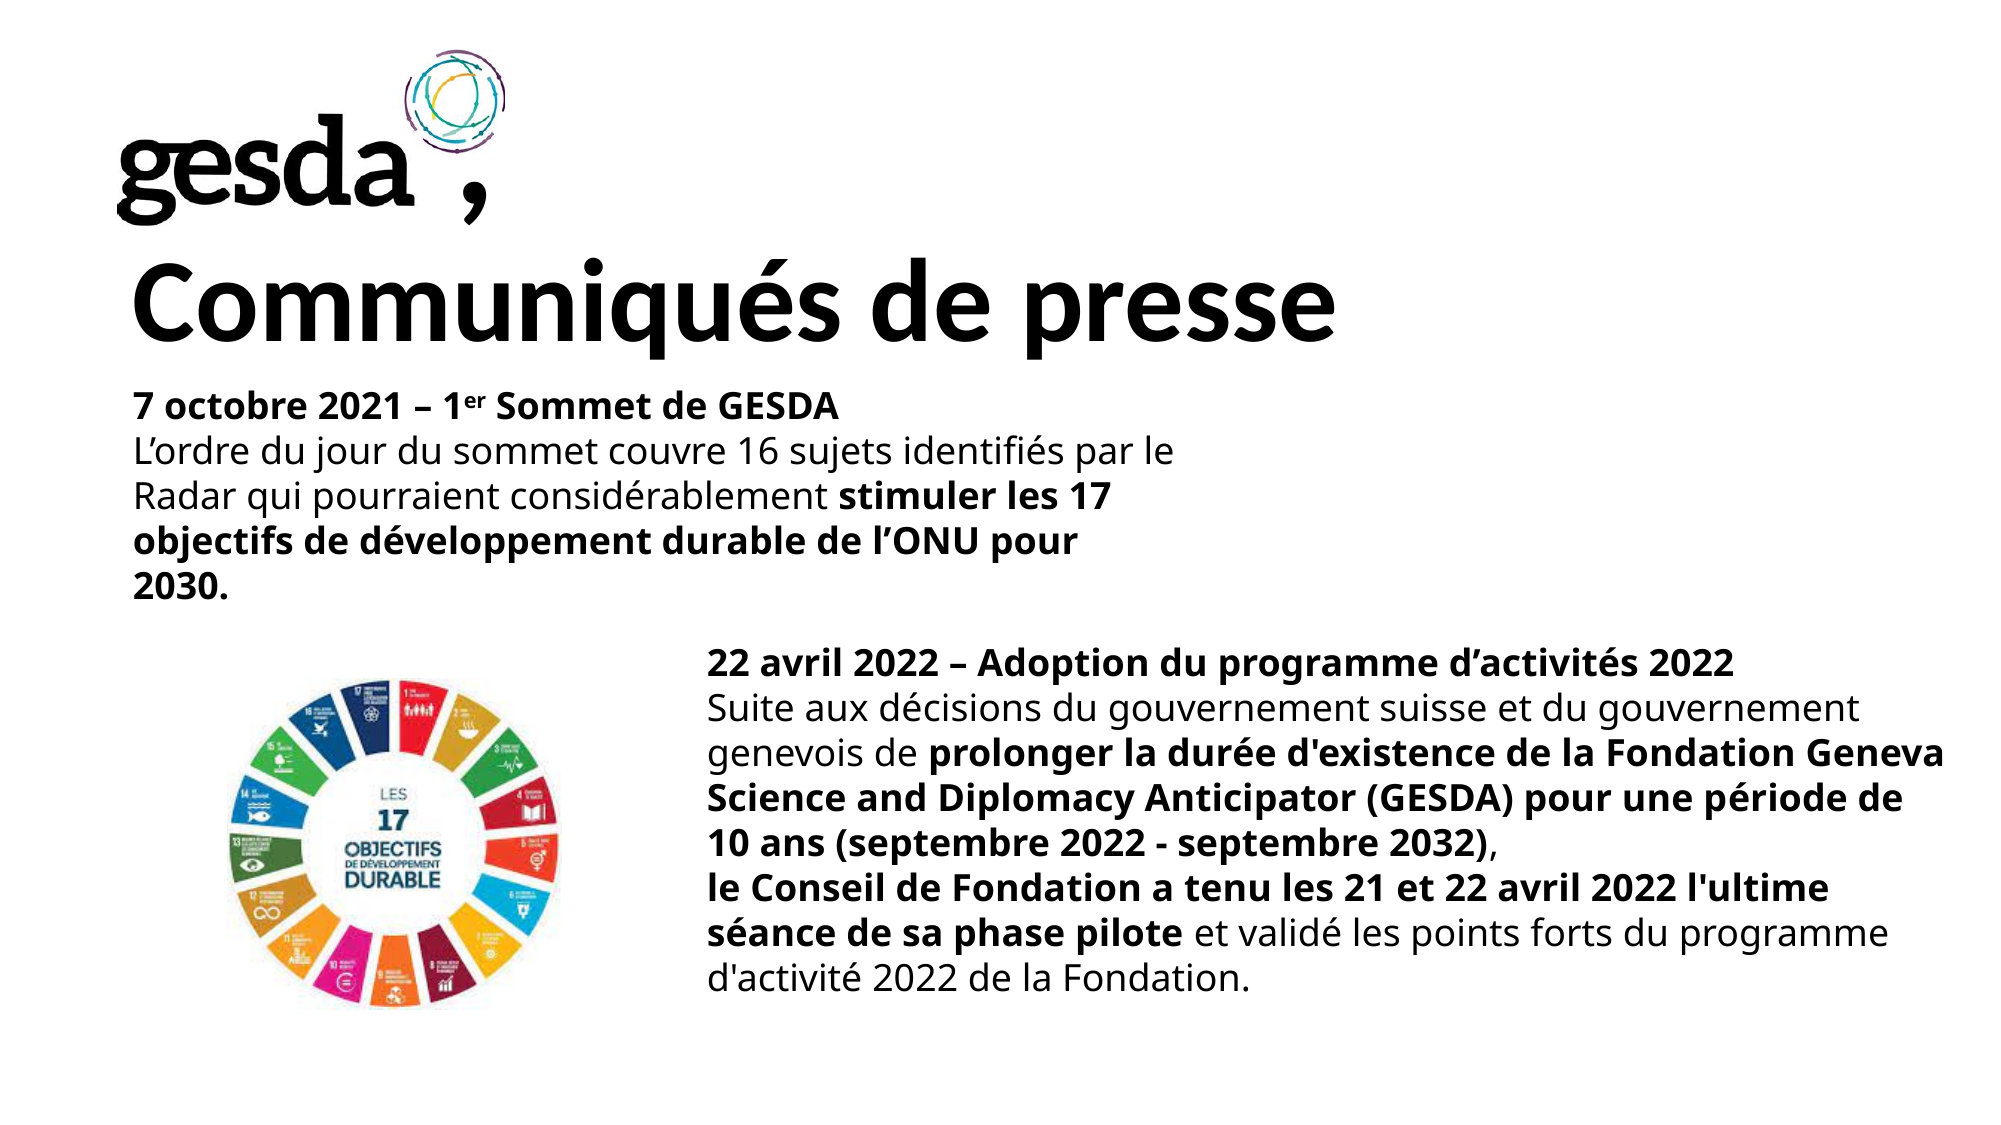

,
Communiqués de presse
7 octobre 2021 – 1er Sommet de GESDA
L’ordre du jour du sommet couvre 16 sujets identifiés par le Radar qui pourraient considérablement stimuler les 17 objectifs de développement durable de l’ONU pour 2030.
22 avril 2022 – Adoption du programme d’activités 2022
Suite aux décisions du gouvernement suisse et du gouvernement genevois de prolonger la durée d'existence de la Fondation Geneva Science and Diplomacy Anticipator (GESDA) pour une période de 10 ans (septembre 2022 - septembre 2032),
le Conseil de Fondation a tenu les 21 et 22 avril 2022 l'ultime séance de sa phase pilote et validé les points forts du programme d'activité 2022 de la Fondation.